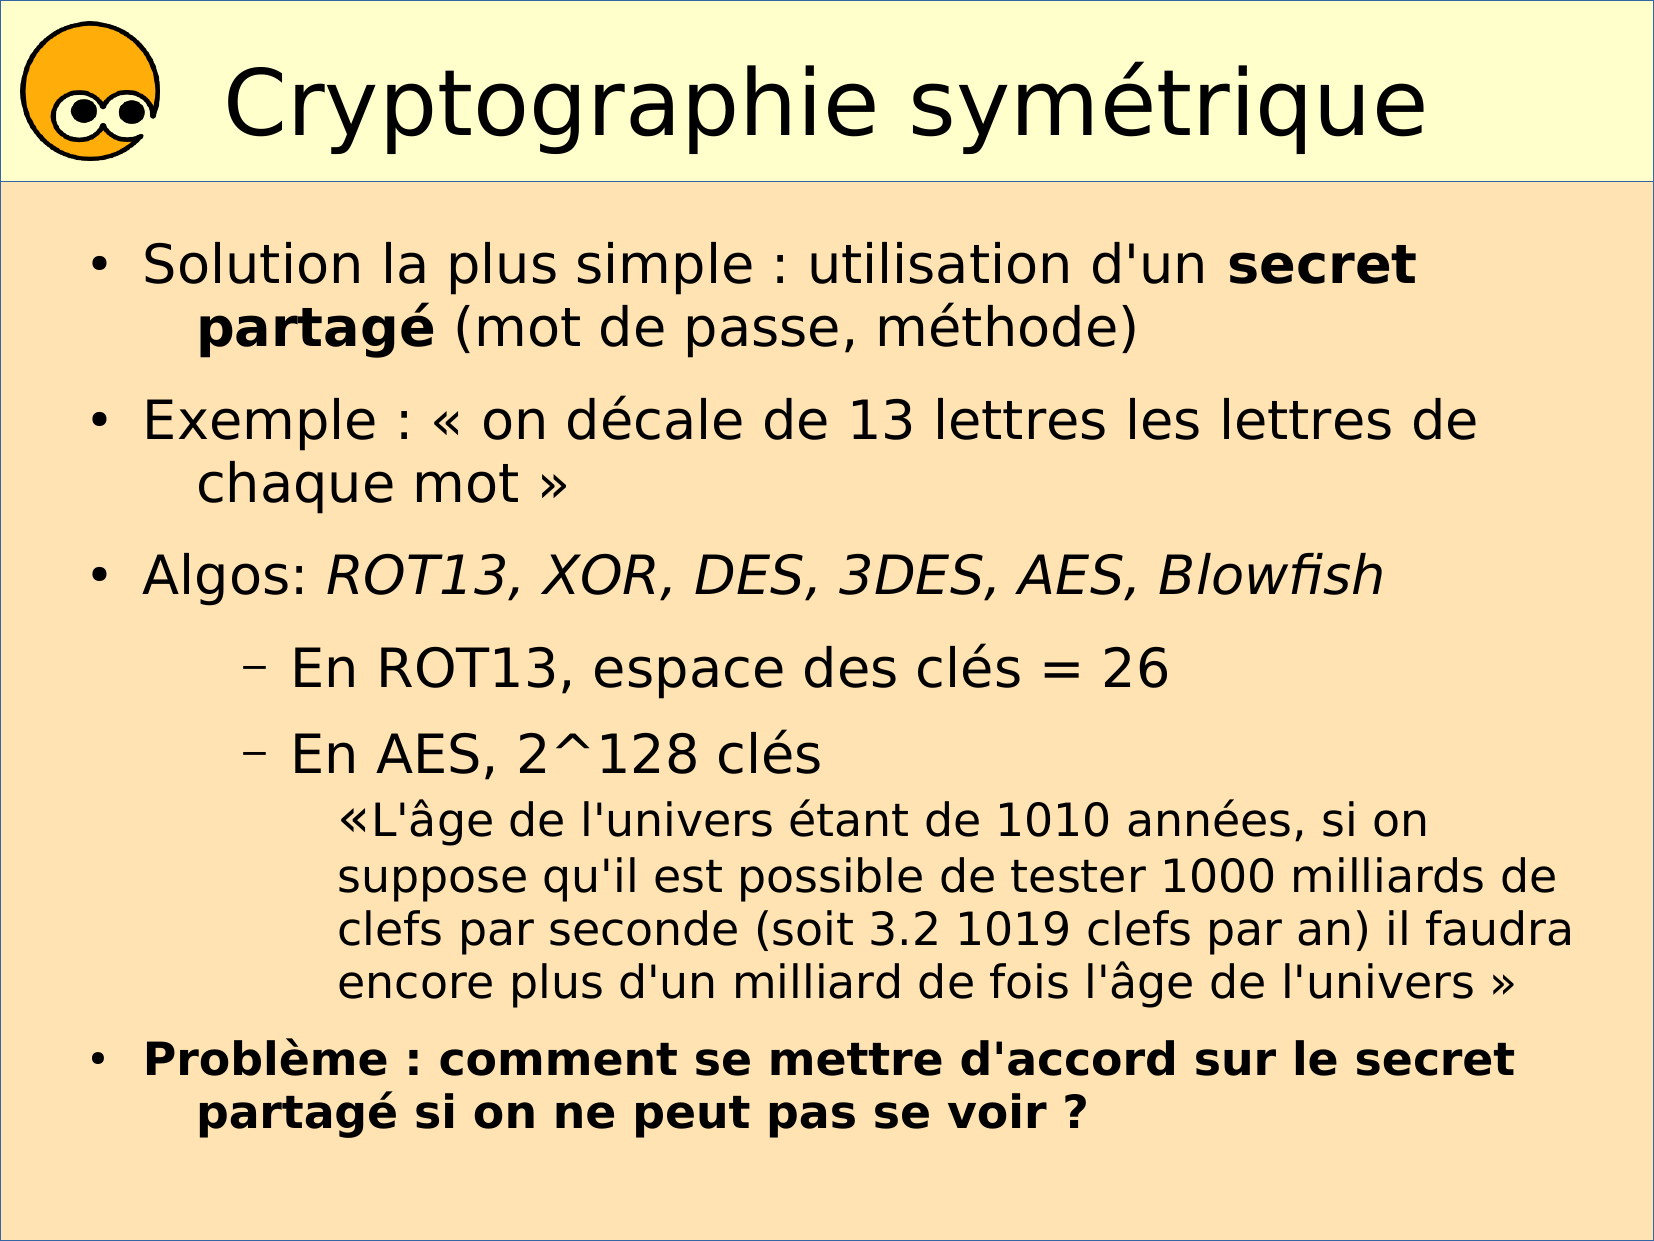

# Cryptographie symétrique
Solution la plus simple : utilisation d'un secret partagé (mot de passe, méthode)
Exemple : « on décale de 13 lettres les lettres de chaque mot »
Algos: ROT13, XOR, DES, 3DES, AES, Blowfish
En ROT13, espace des clés = 26
En AES, 2^128 clés
«L'âge de l'univers étant de 1010 années, si on suppose qu'il est possible de tester 1000 milliards de clefs par seconde (soit 3.2 1019 clefs par an) il faudra encore plus d'un milliard de fois l'âge de l'univers »
Problème : comment se mettre d'accord sur le secret partagé si on ne peut pas se voir ?